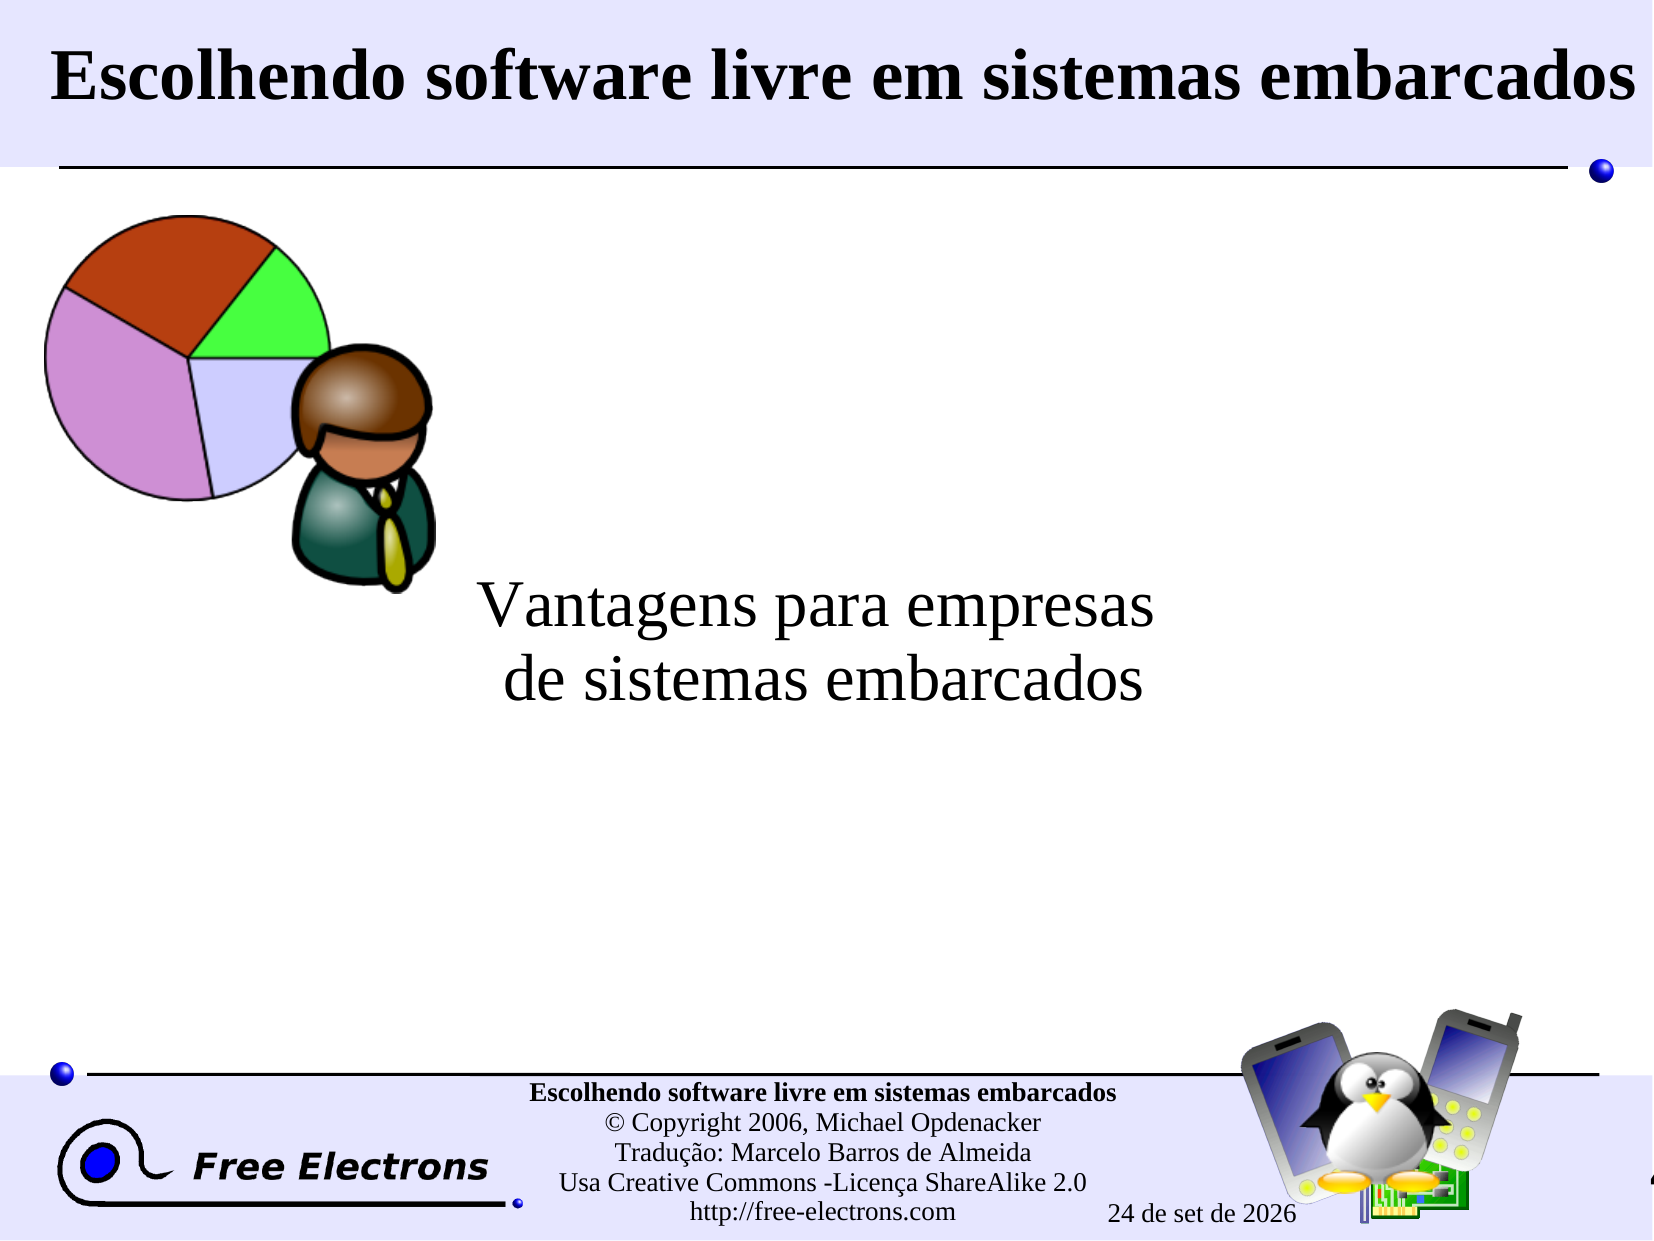

Escolhendo software livre em sistemas embarcados
# Vantagens para empresas
de sistemas embarcados